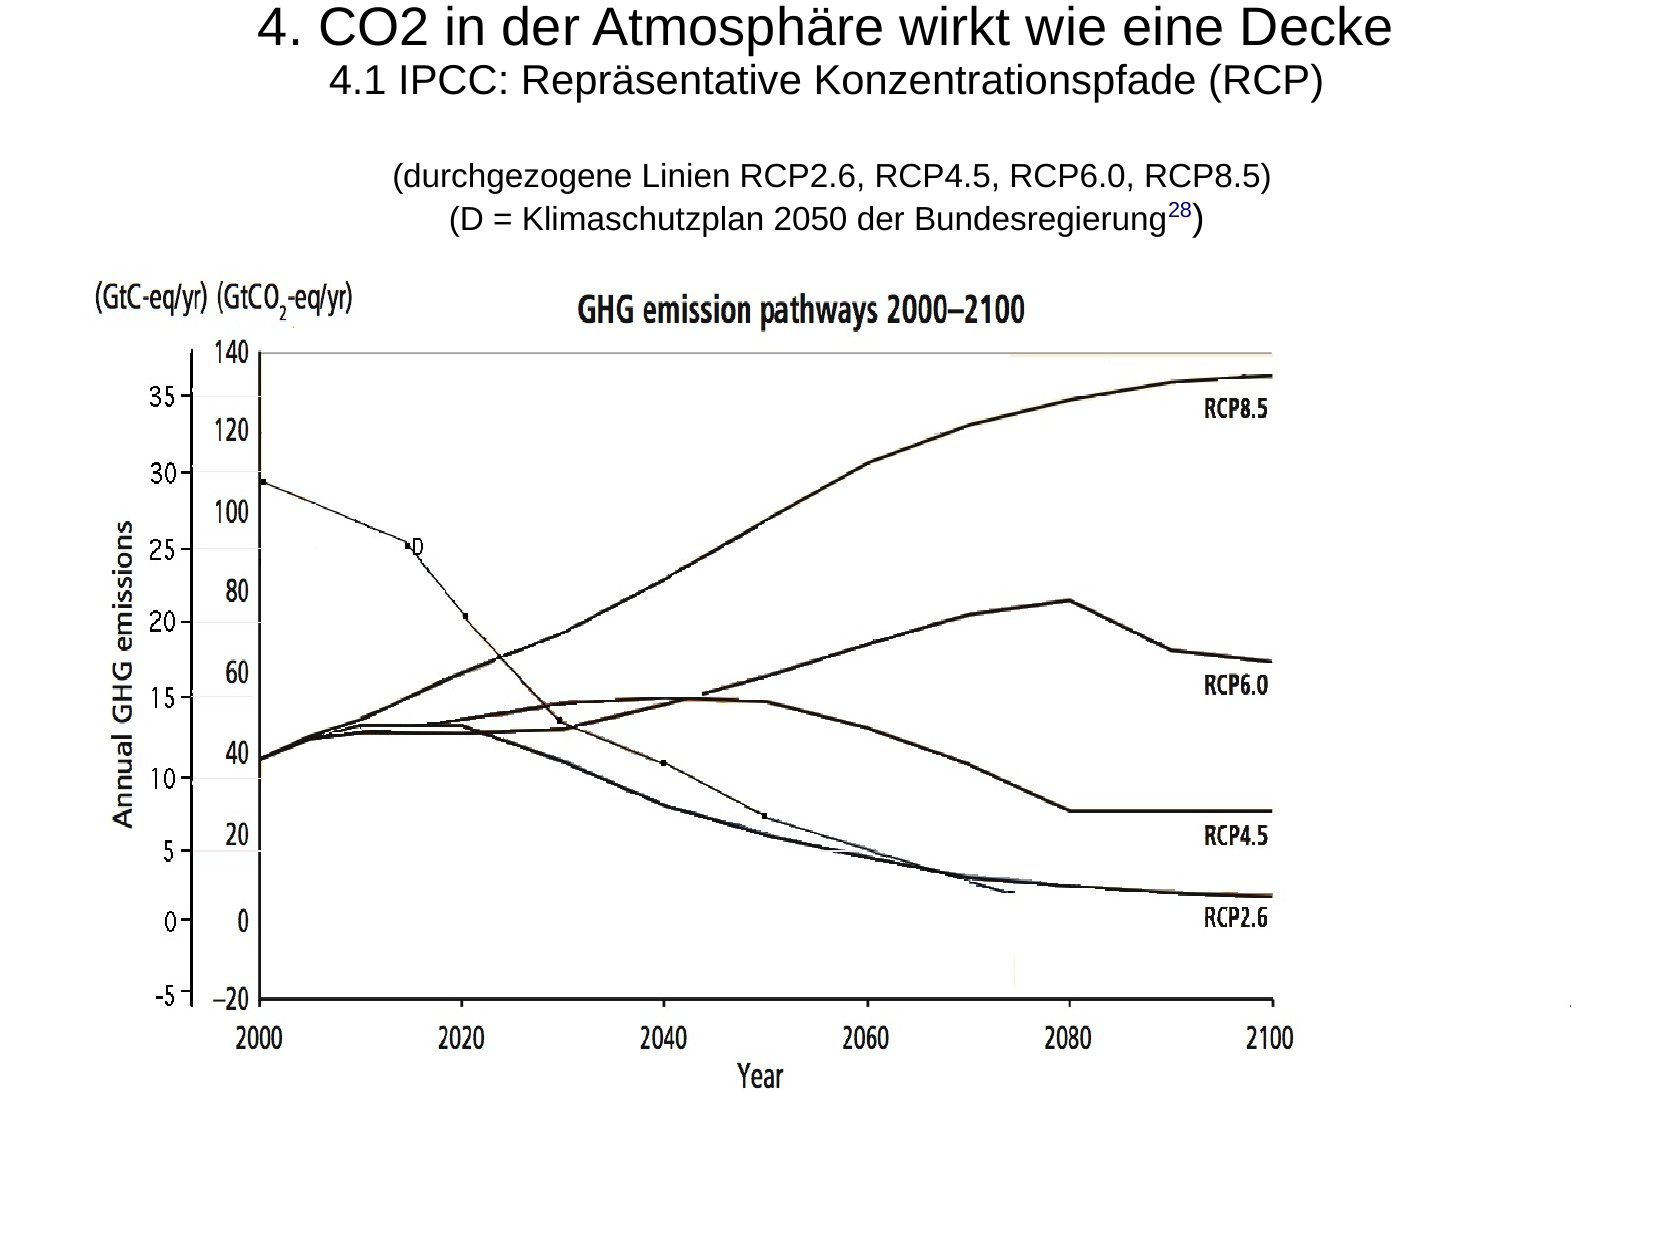

# 4. CO2 in der Atmosphäre wirkt wie eine Decke 4.1 IPCC: Repräsentative Konzentrationspfade (RCP) (durchgezogene Linien RCP2.6, RCP4.5, RCP6.0, RCP8.5) (D = Klimaschutzplan 2050 der Bundesregierung28)